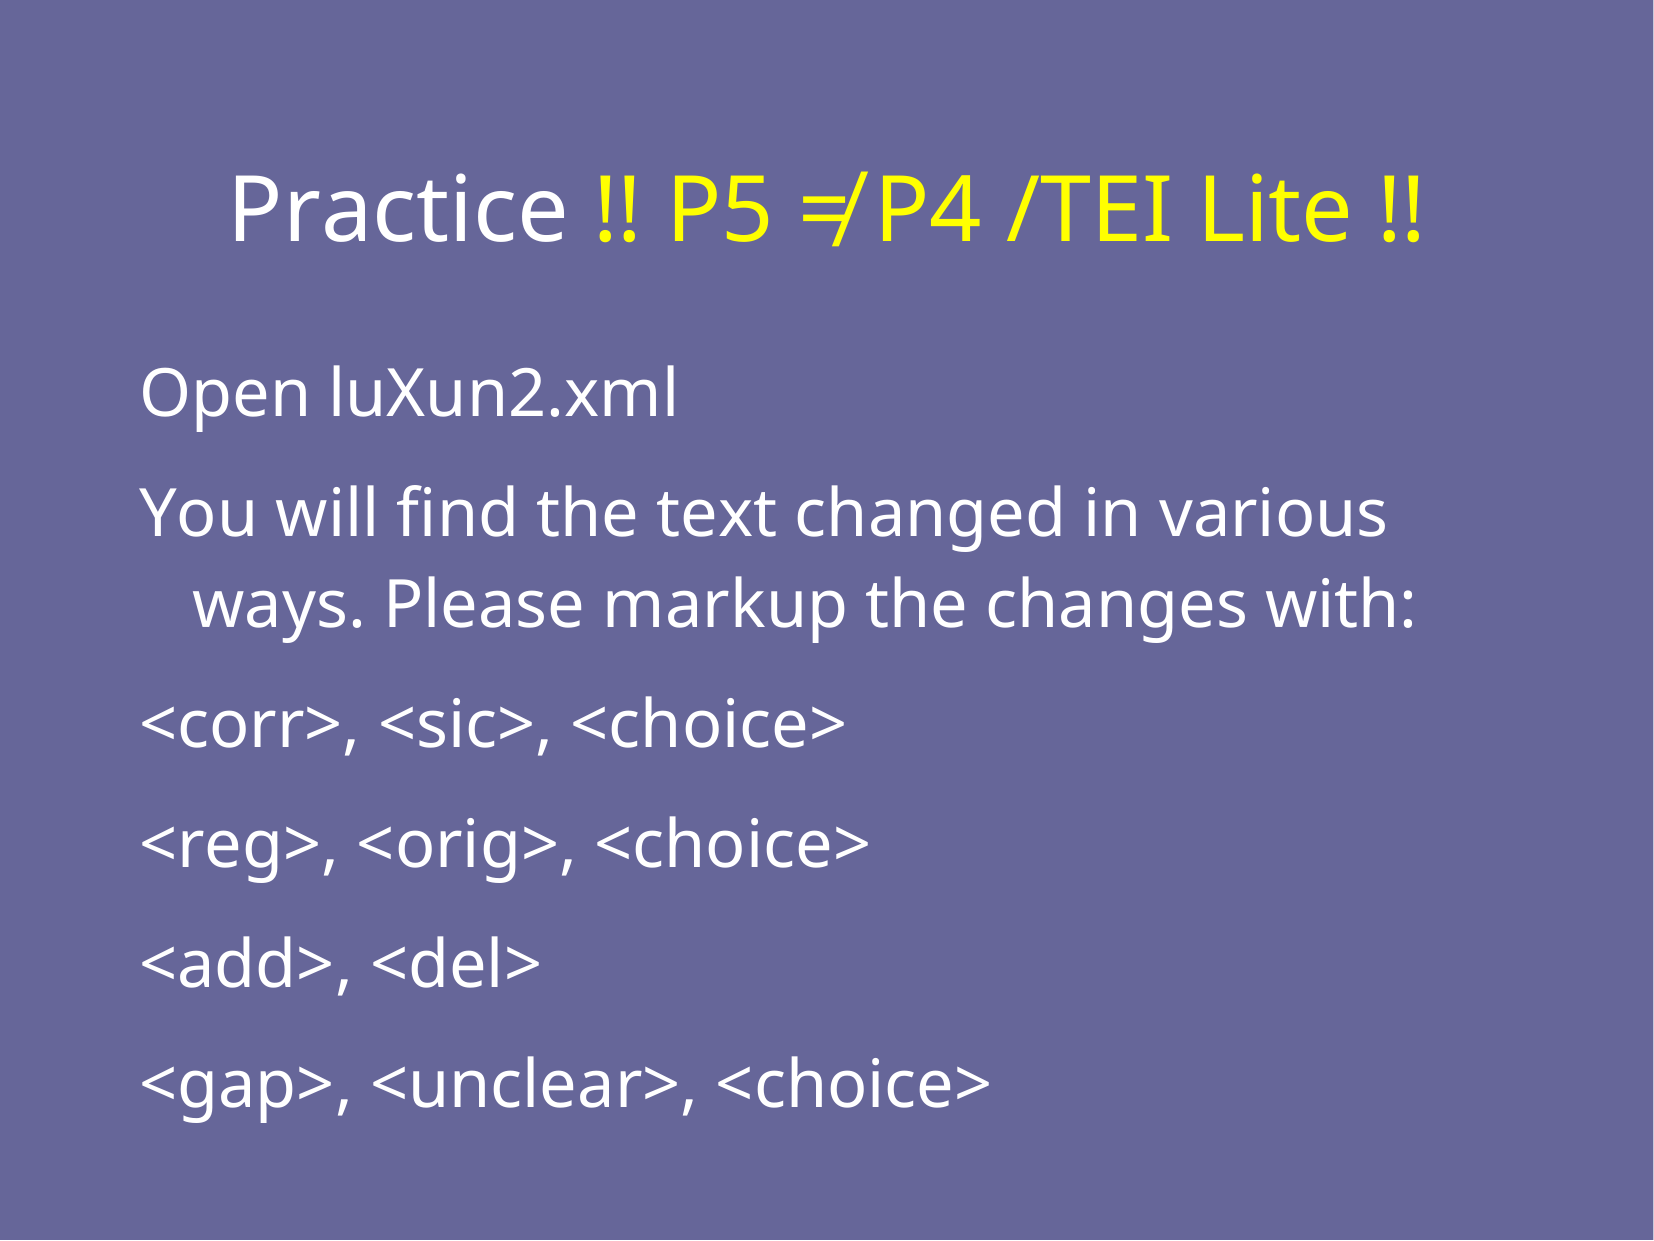

# Practice !! P5 ≠ P4 /TEI Lite !!
Open luXun2.xml
You will find the text changed in various ways. Please markup the changes with:
<corr>, <sic>, <choice>
<reg>, <orig>, <choice>
<add>, <del>
<gap>, <unclear>, <choice>